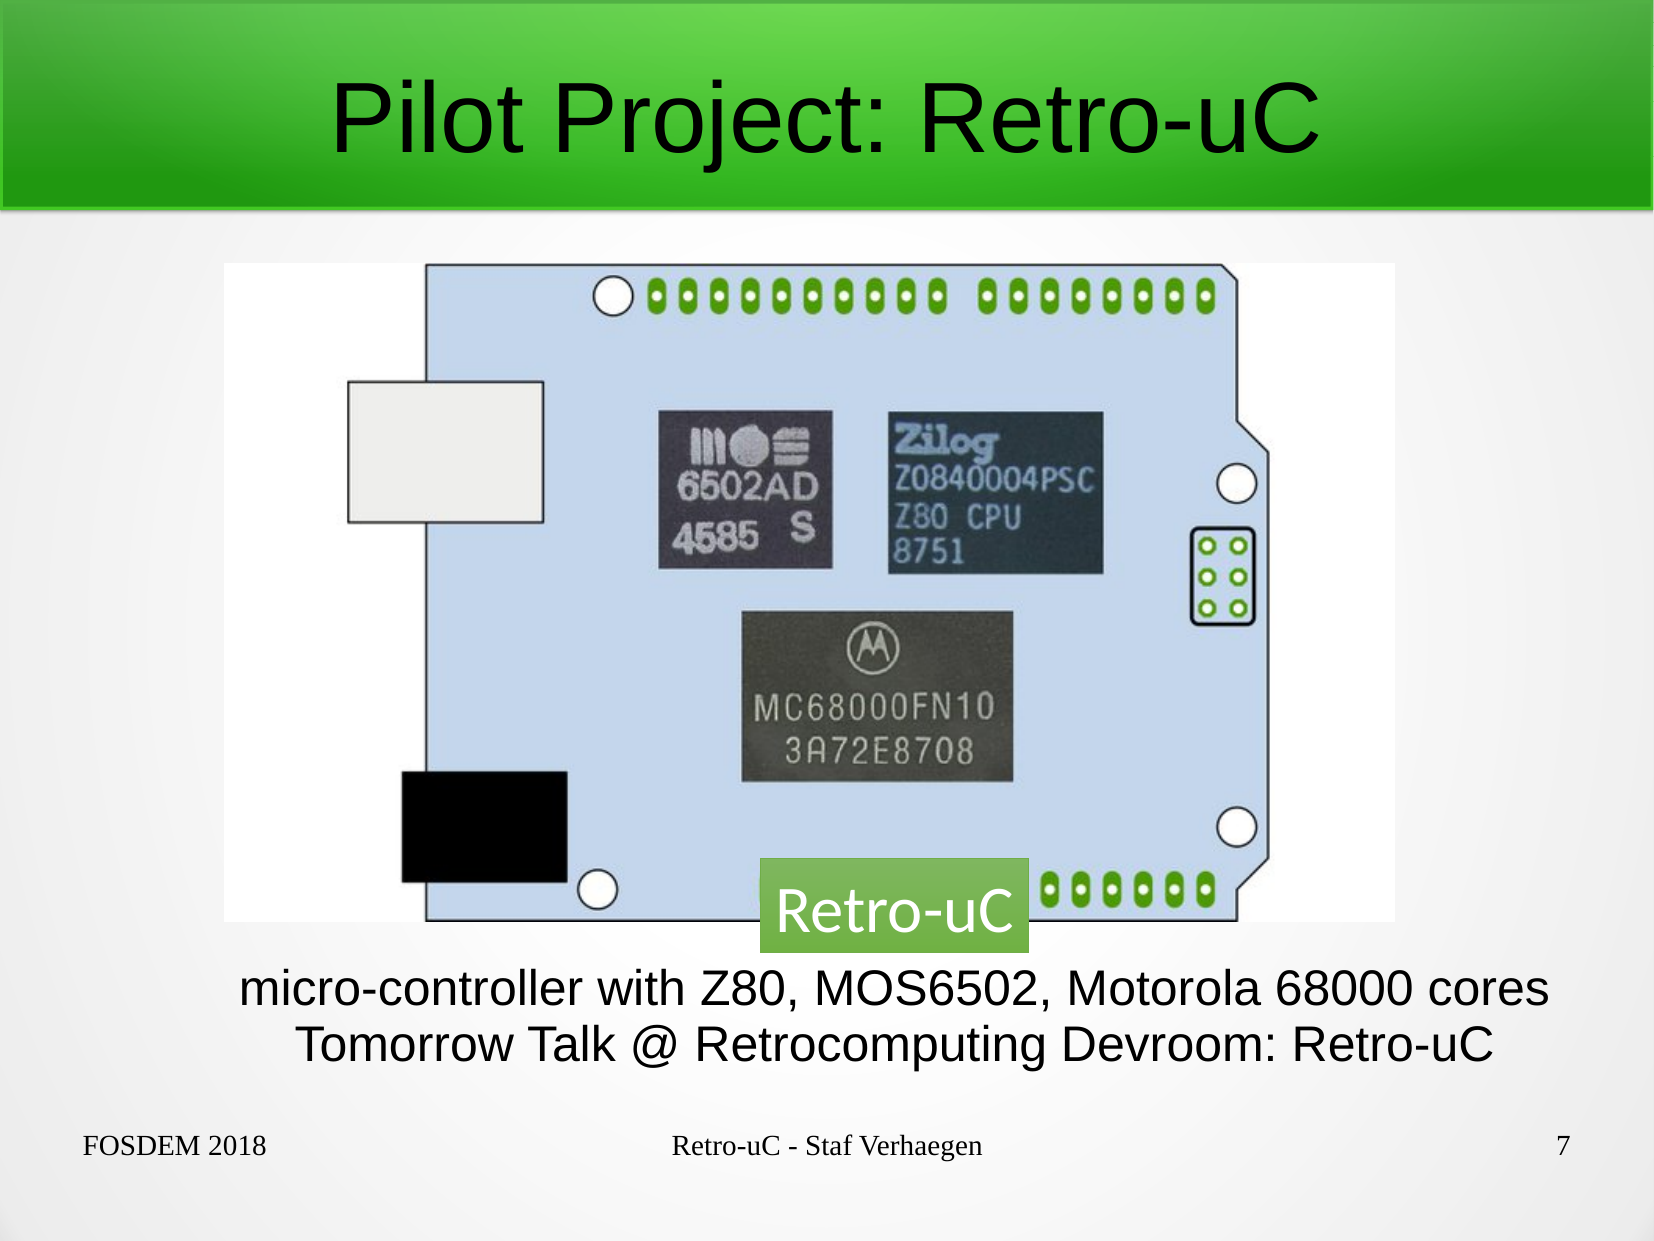

# Pilot Project: Retro-uC
Retro-uC
micro-controller with Z80, MOS6502, Motorola 68000 cores
Tomorrow Talk @ Retrocomputing Devroom: Retro-uC
FOSDEM 2018
Retro-uC - Staf Verhaegen
7